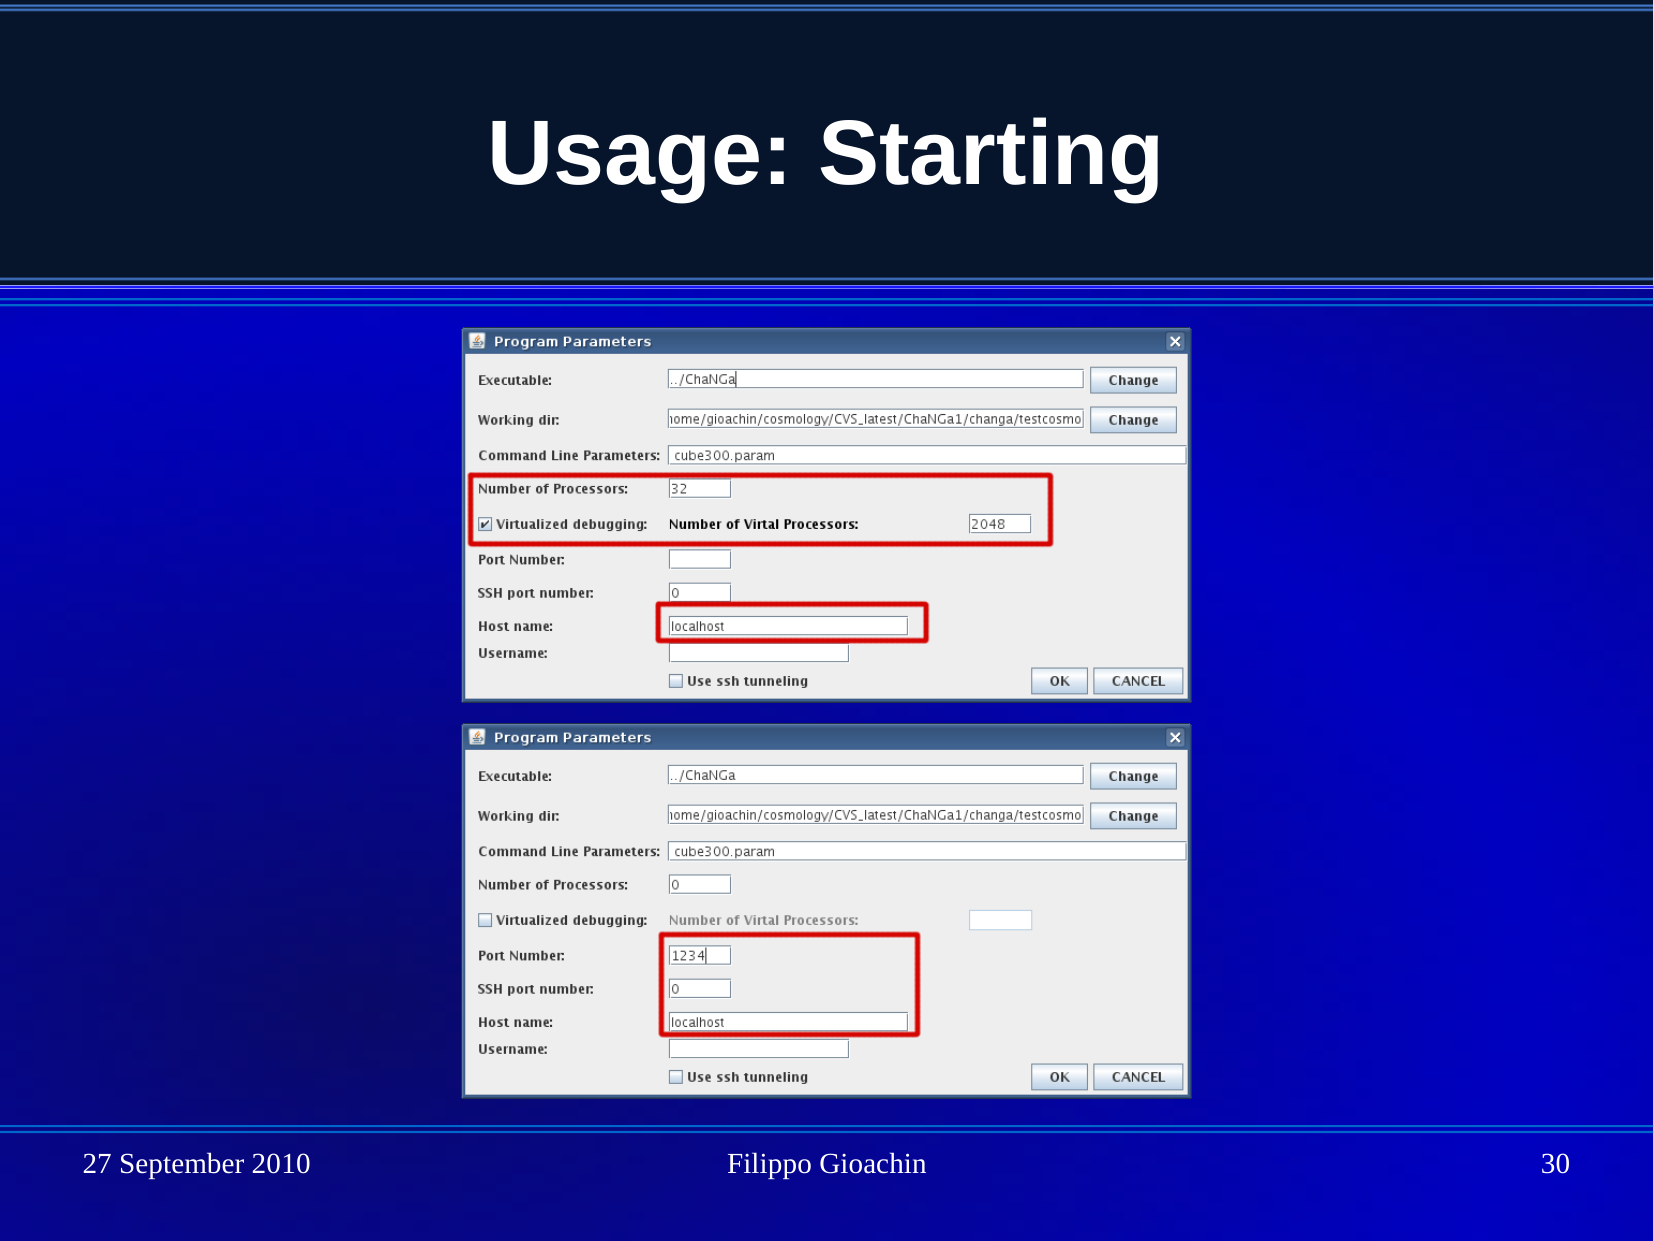

# Usage: Starting
27 September 2010
Filippo Gioachin
30